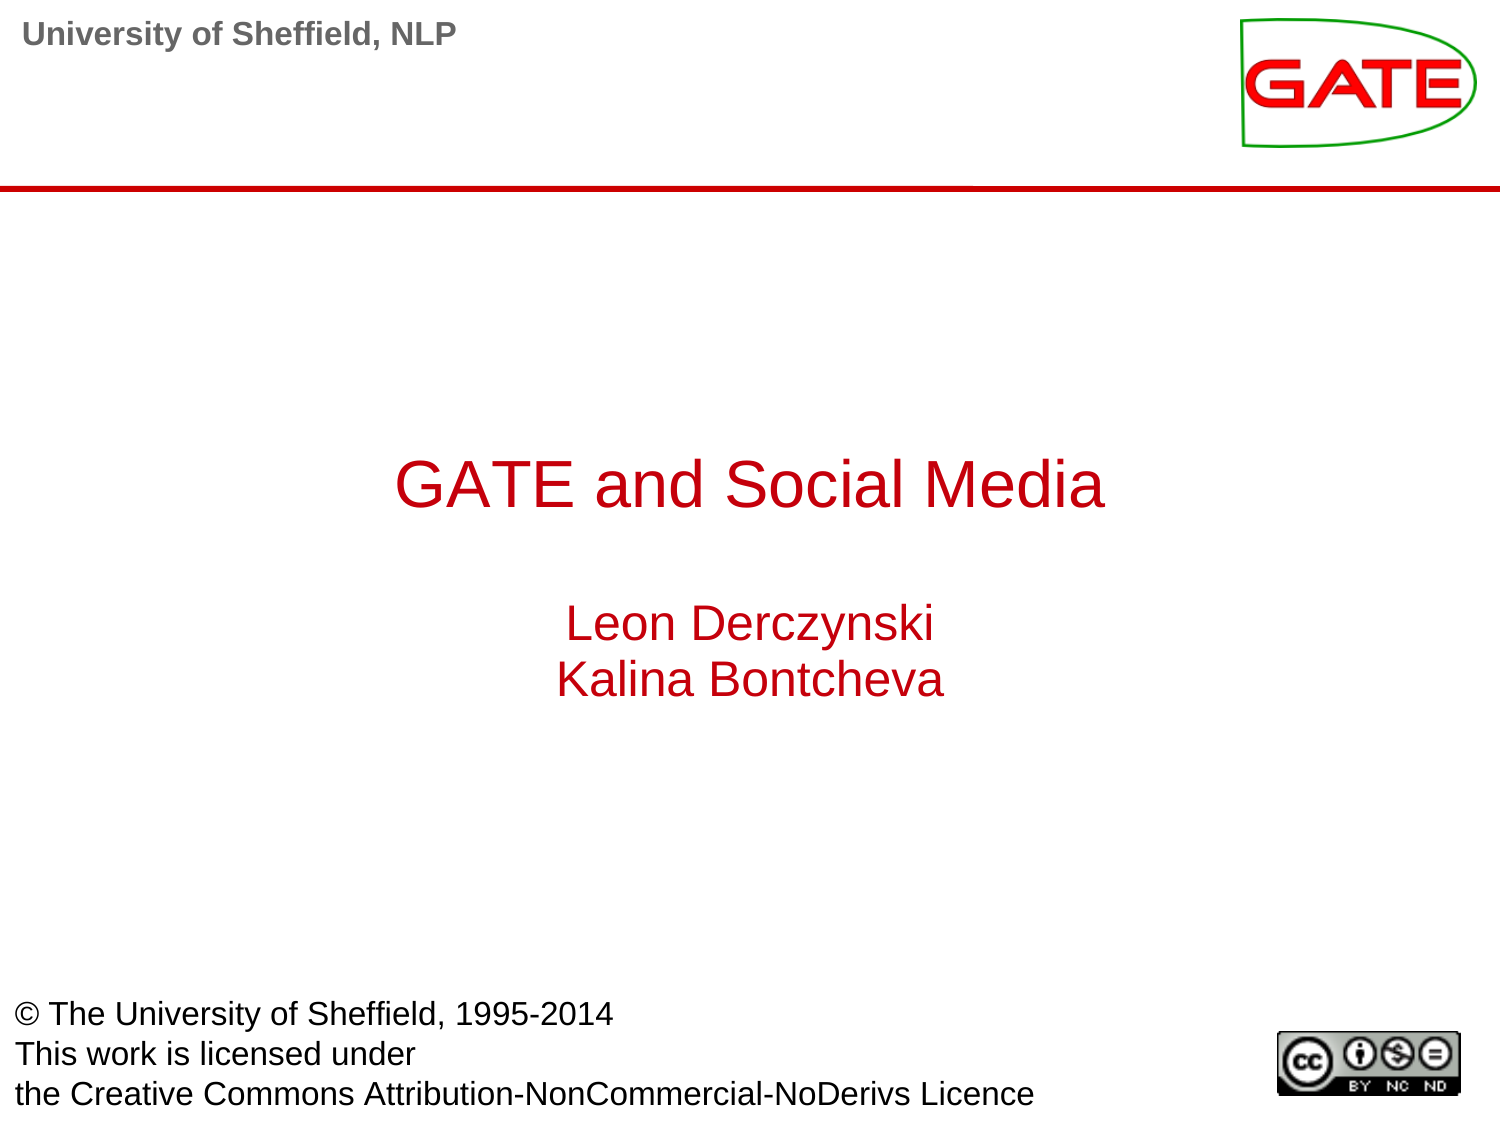

#
GATE and Social Media
Leon Derczynski
Kalina Bontcheva
© The University of Sheffield, 1995-2014
This work is licensed under
the Creative Commons Attribution-NonCommercial-NoDerivs Licence